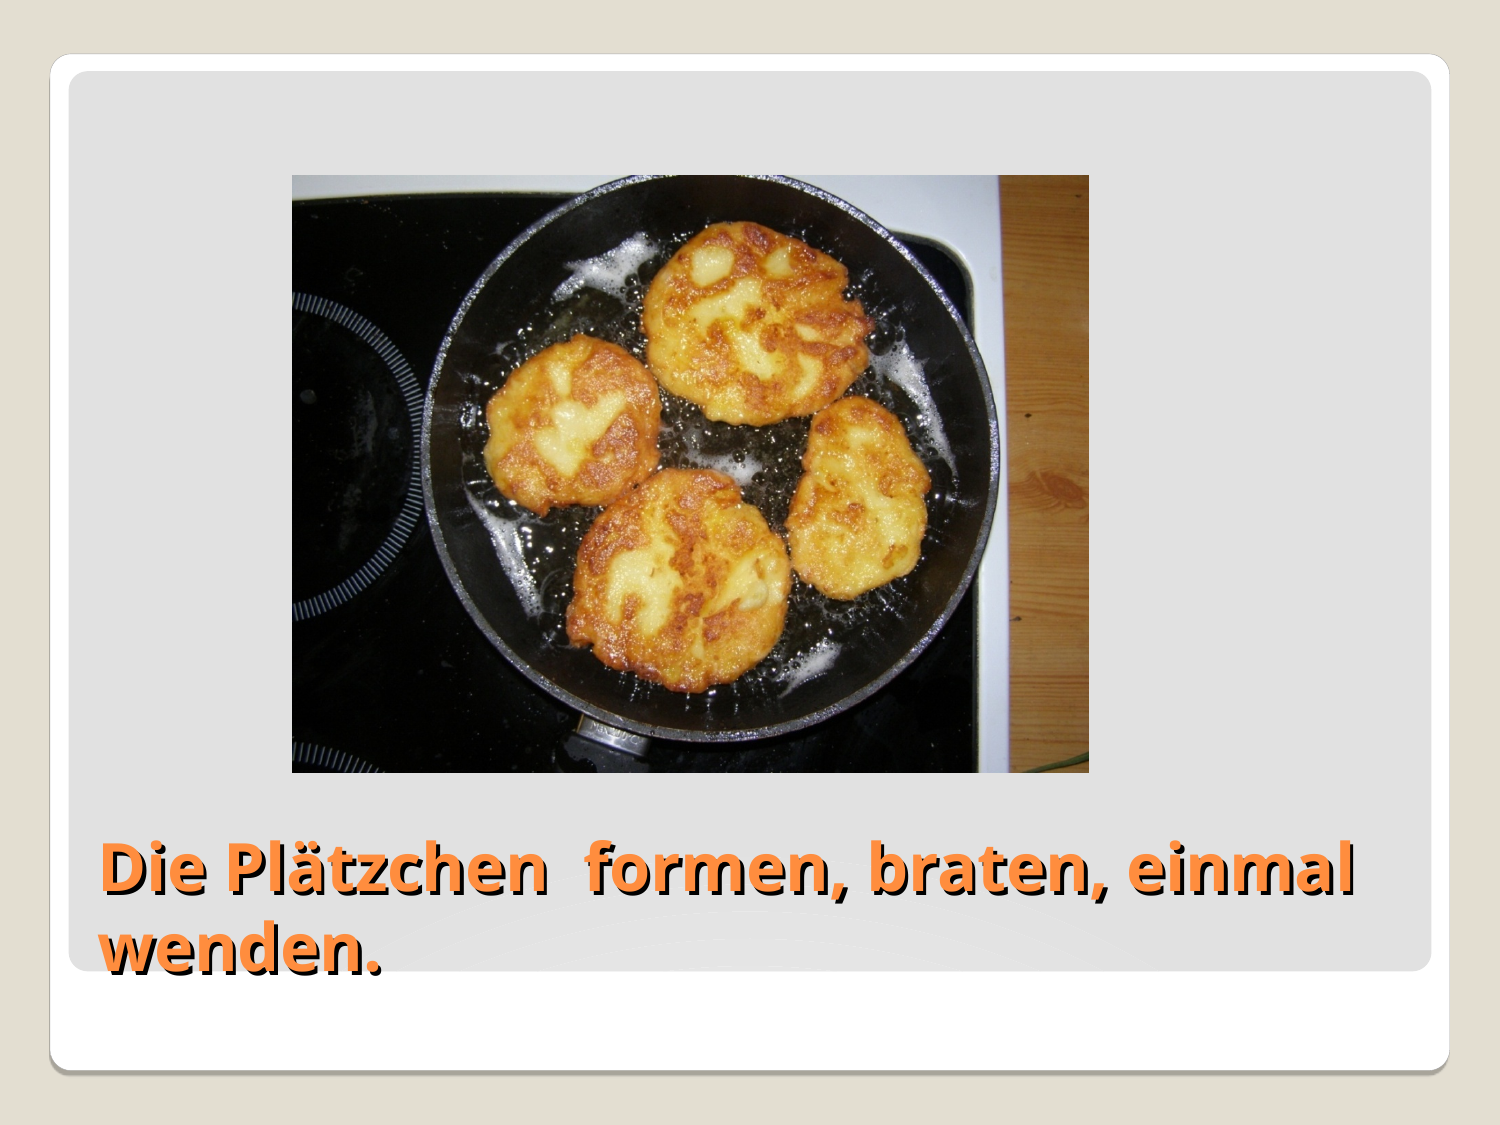

# Die Plätzchen formen, braten, einmal wenden.